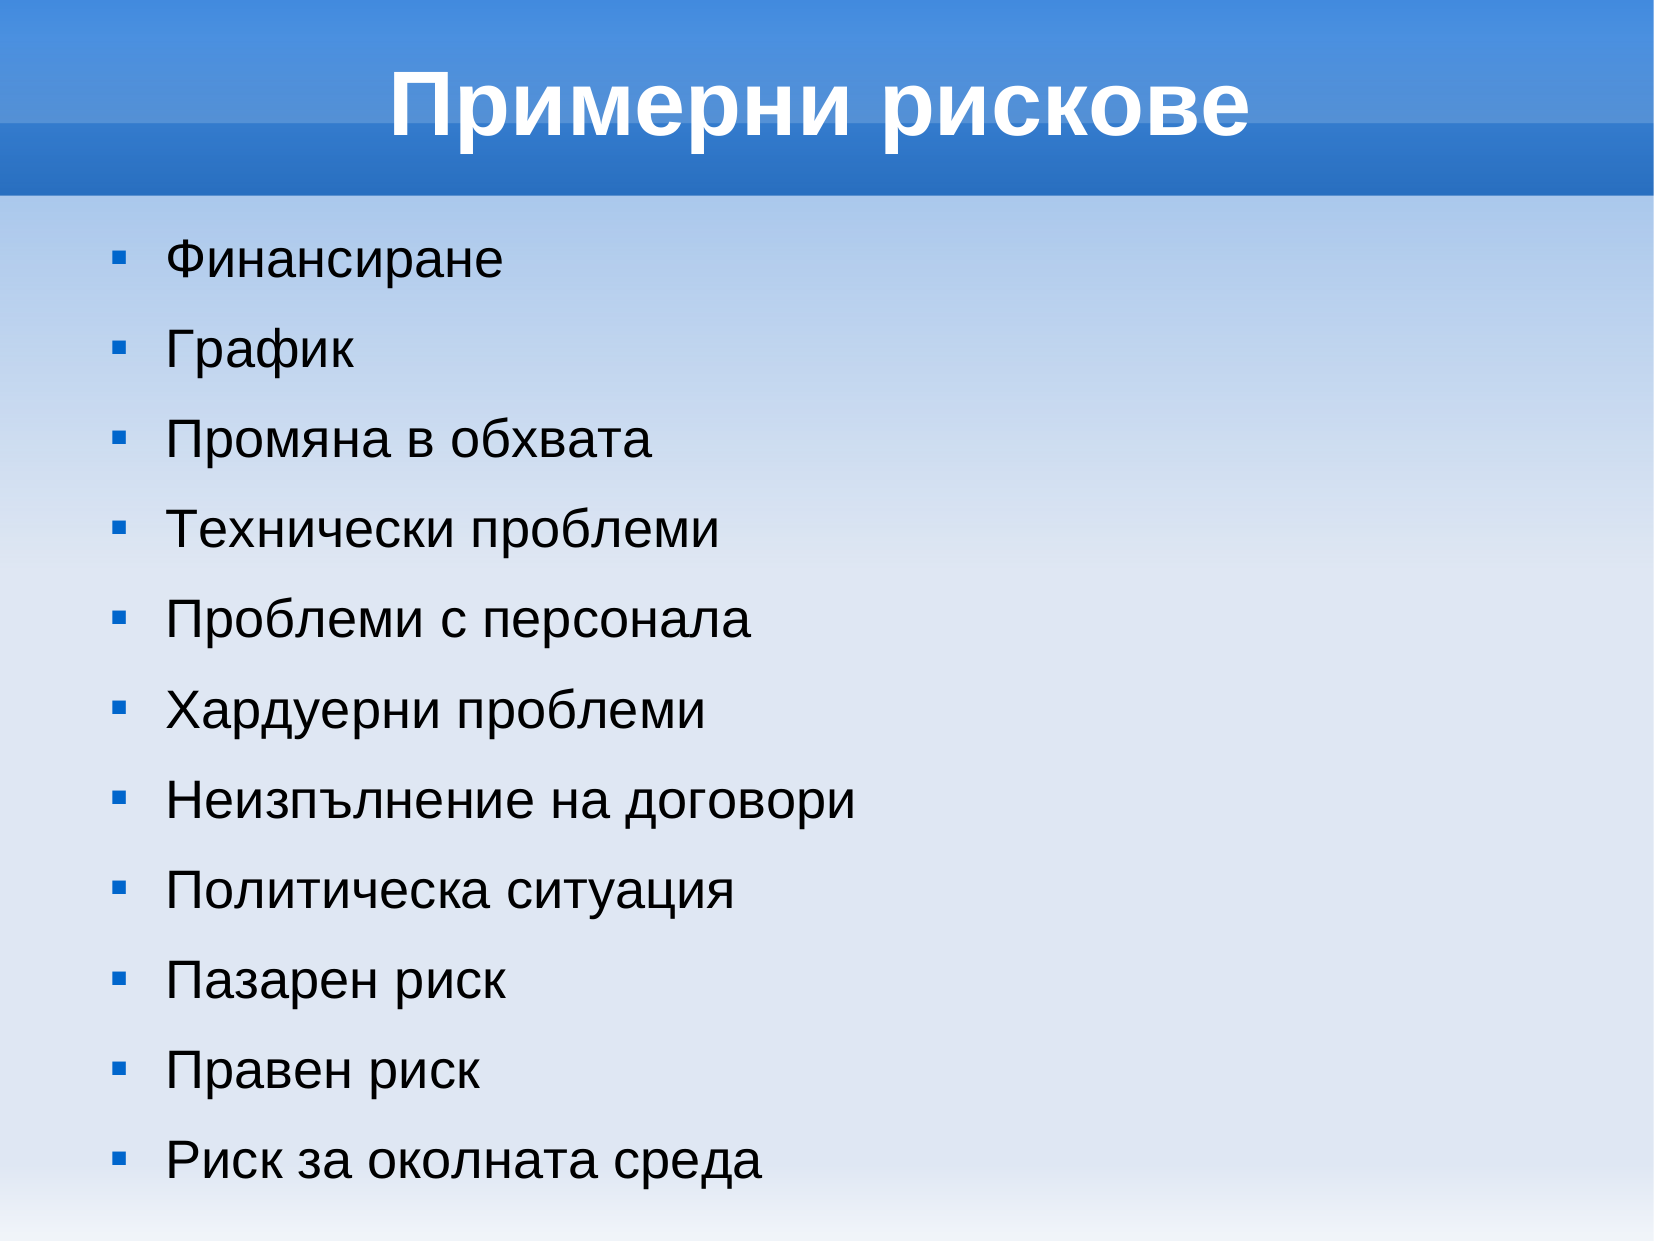

# Примерни рискове
Финансиране
График
Промяна в обхвата
Технически проблеми
Проблеми с персонала
Хардуерни проблеми
Неизпълнение на договори
Политическа ситуация
Пазарен риск
Правен риск
Риск за околната среда